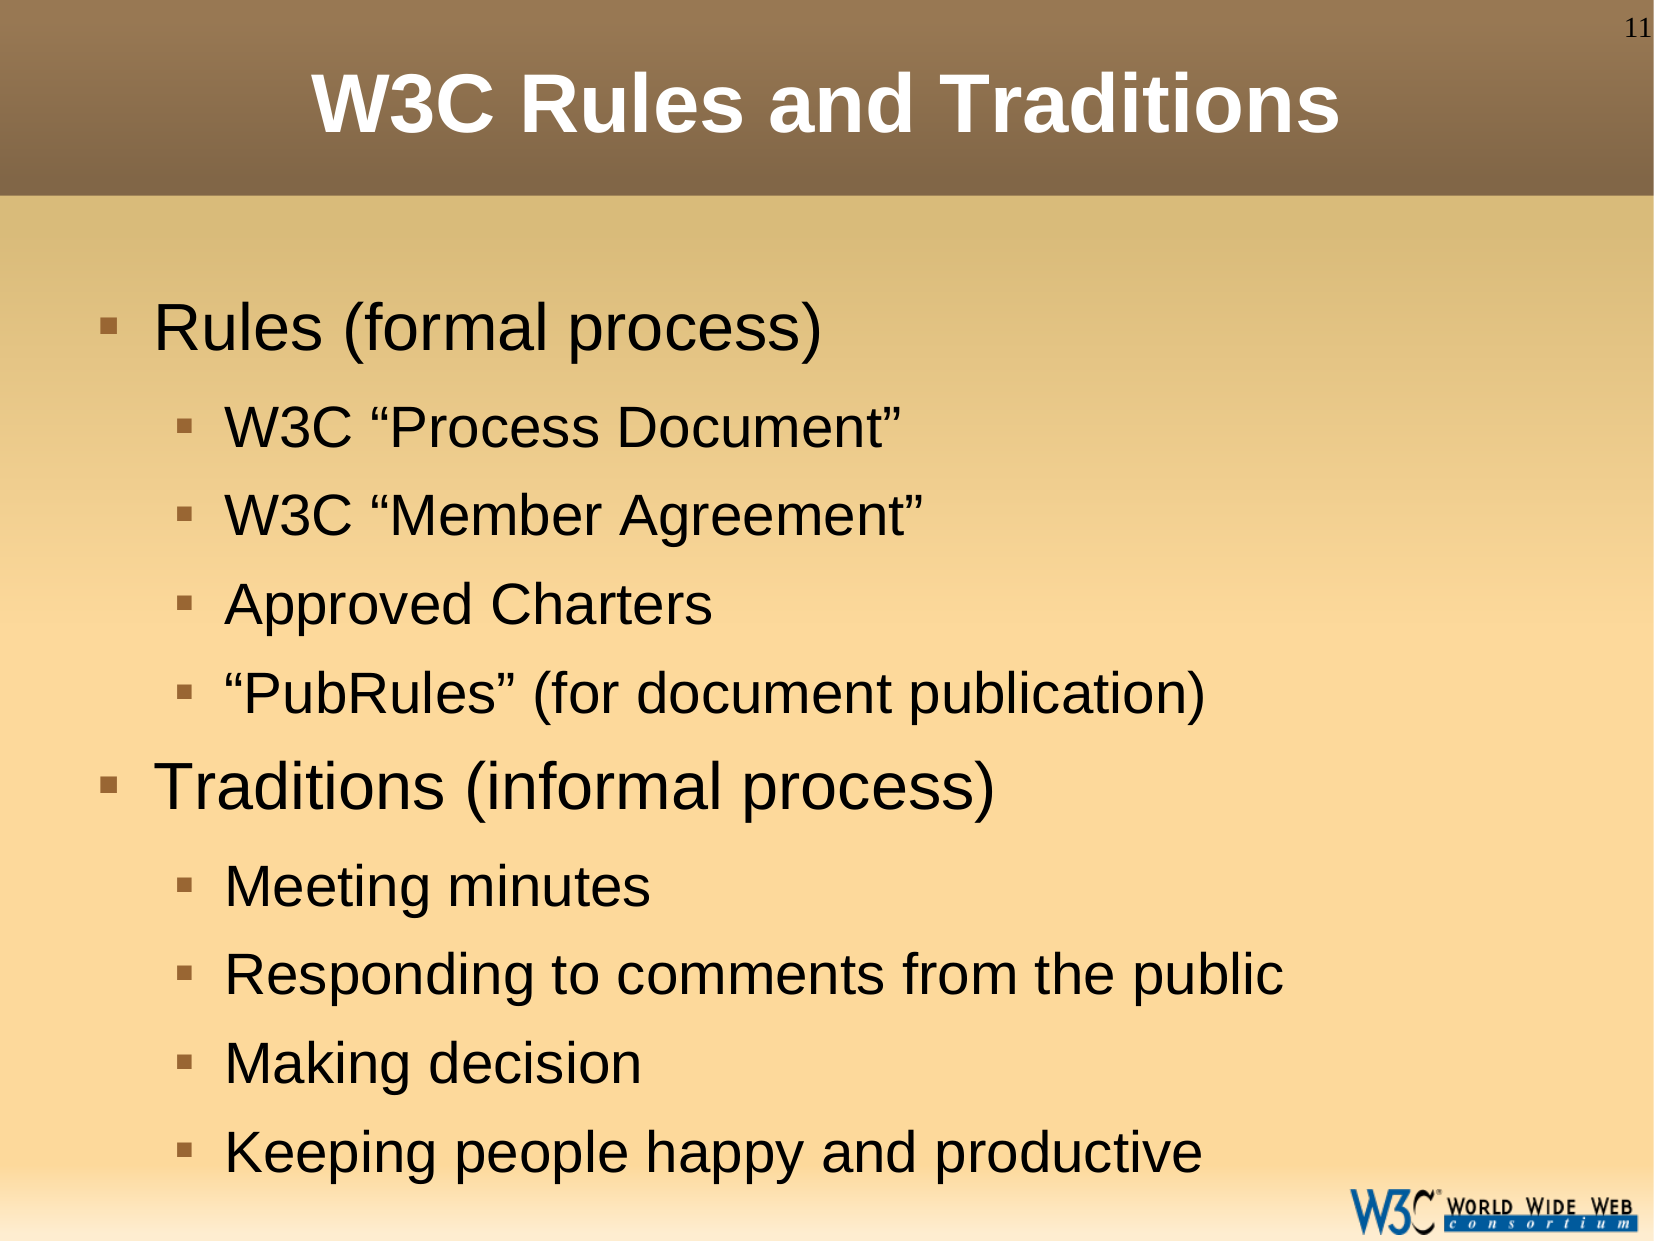

# W3C Rules and Traditions
11
Rules (formal process)
W3C “Process Document”
W3C “Member Agreement”
Approved Charters
“PubRules” (for document publication)
Traditions (informal process)
Meeting minutes
Responding to comments from the public
Making decision
Keeping people happy and productive